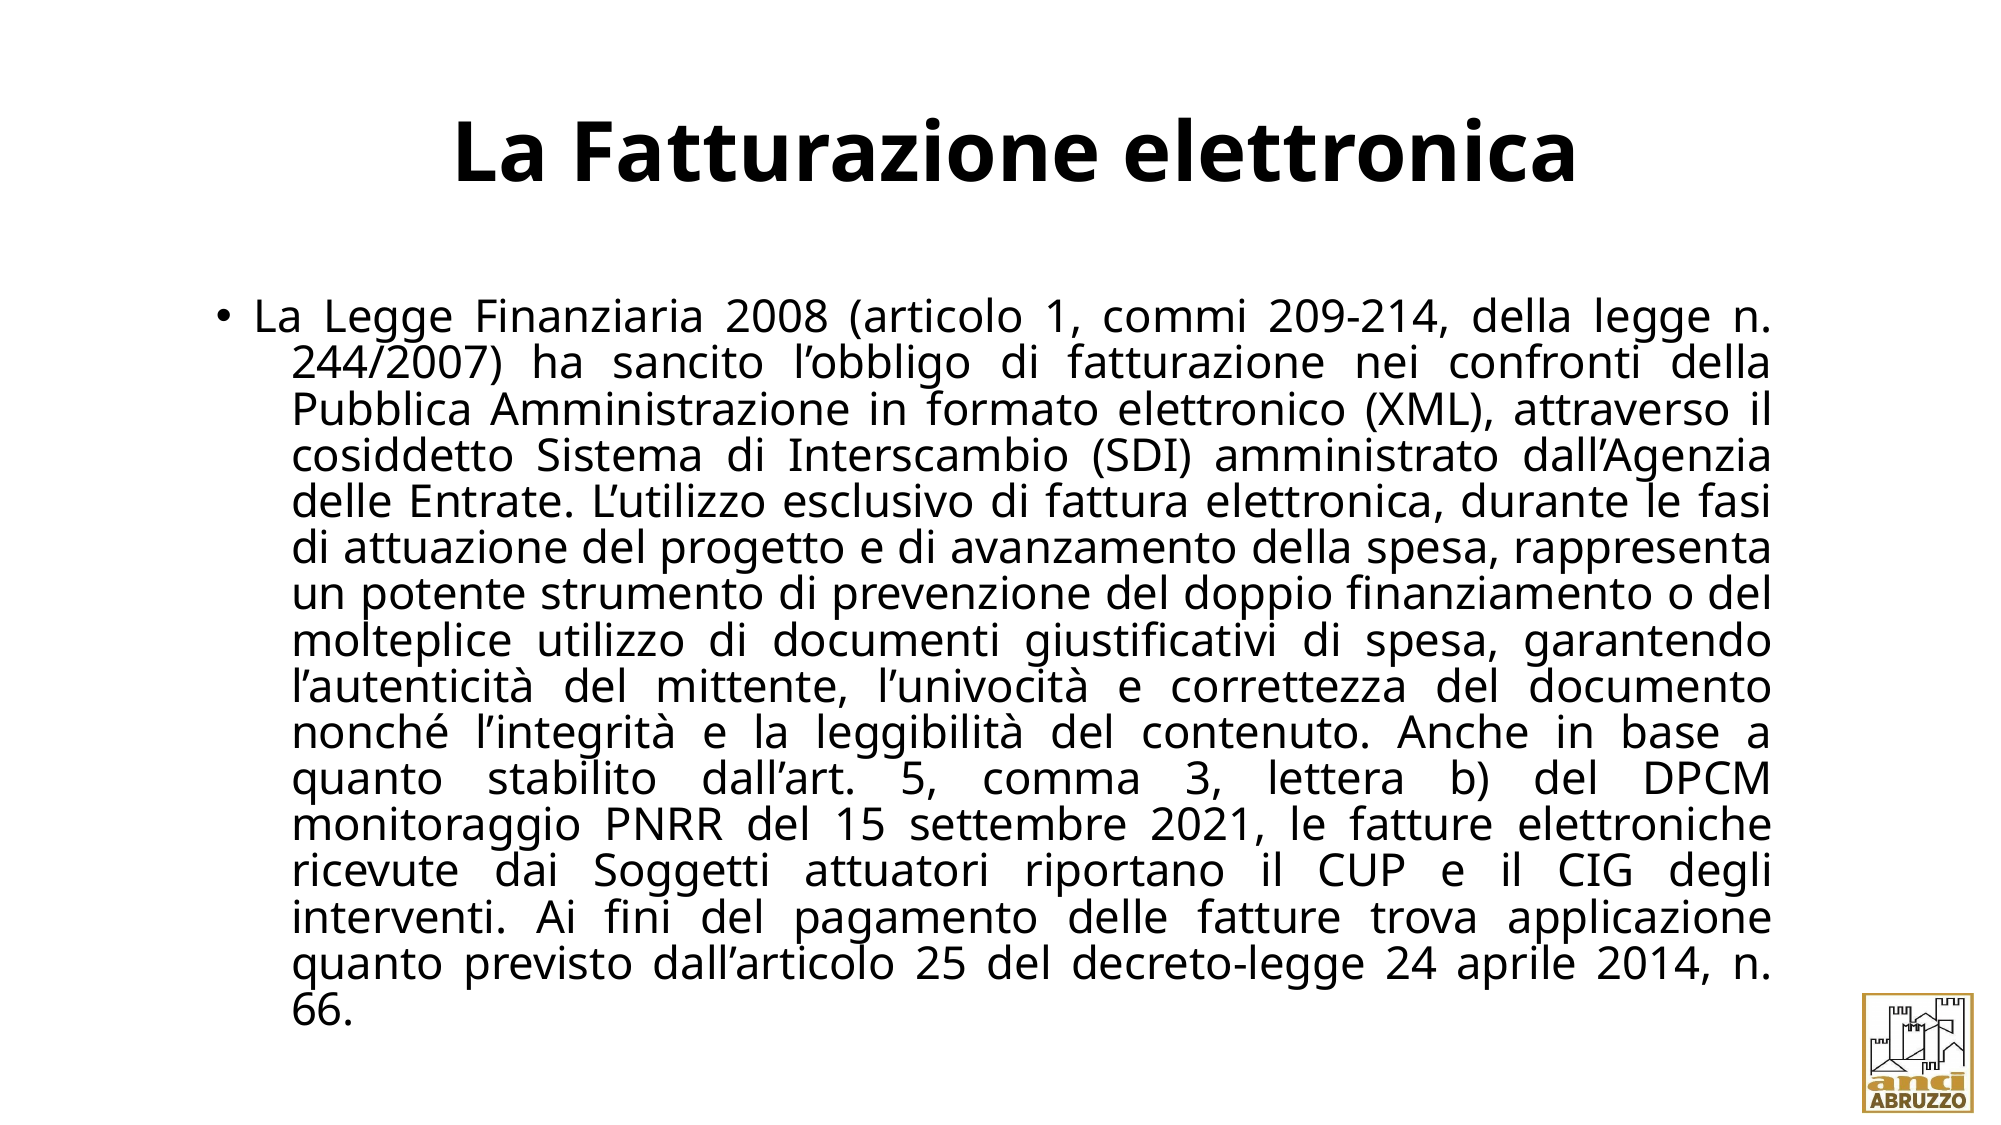

# La Fatturazione elettronica
La Legge Finanziaria 2008 (articolo 1, commi 209-214, della legge n. 244/2007) ha sancito l’obbligo di fatturazione nei confronti della Pubblica Amministrazione in formato elettronico (XML), attraverso il cosiddetto Sistema di Interscambio (SDI) amministrato dall’Agenzia delle Entrate. L’utilizzo esclusivo di fattura elettronica, durante le fasi di attuazione del progetto e di avanzamento della spesa, rappresenta un potente strumento di prevenzione del doppio finanziamento o del molteplice utilizzo di documenti giustificativi di spesa, garantendo l’autenticità del mittente, l’univocità e correttezza del documento nonché l’integrità e la leggibilità del contenuto. Anche in base a quanto stabilito dall’art. 5, comma 3, lettera b) del DPCM monitoraggio PNRR del 15 settembre 2021, le fatture elettroniche ricevute dai Soggetti attuatori riportano il CUP e il CIG degli interventi. Ai fini del pagamento delle fatture trova applicazione quanto previsto dall’articolo 25 del decreto-legge 24 aprile 2014, n. 66.